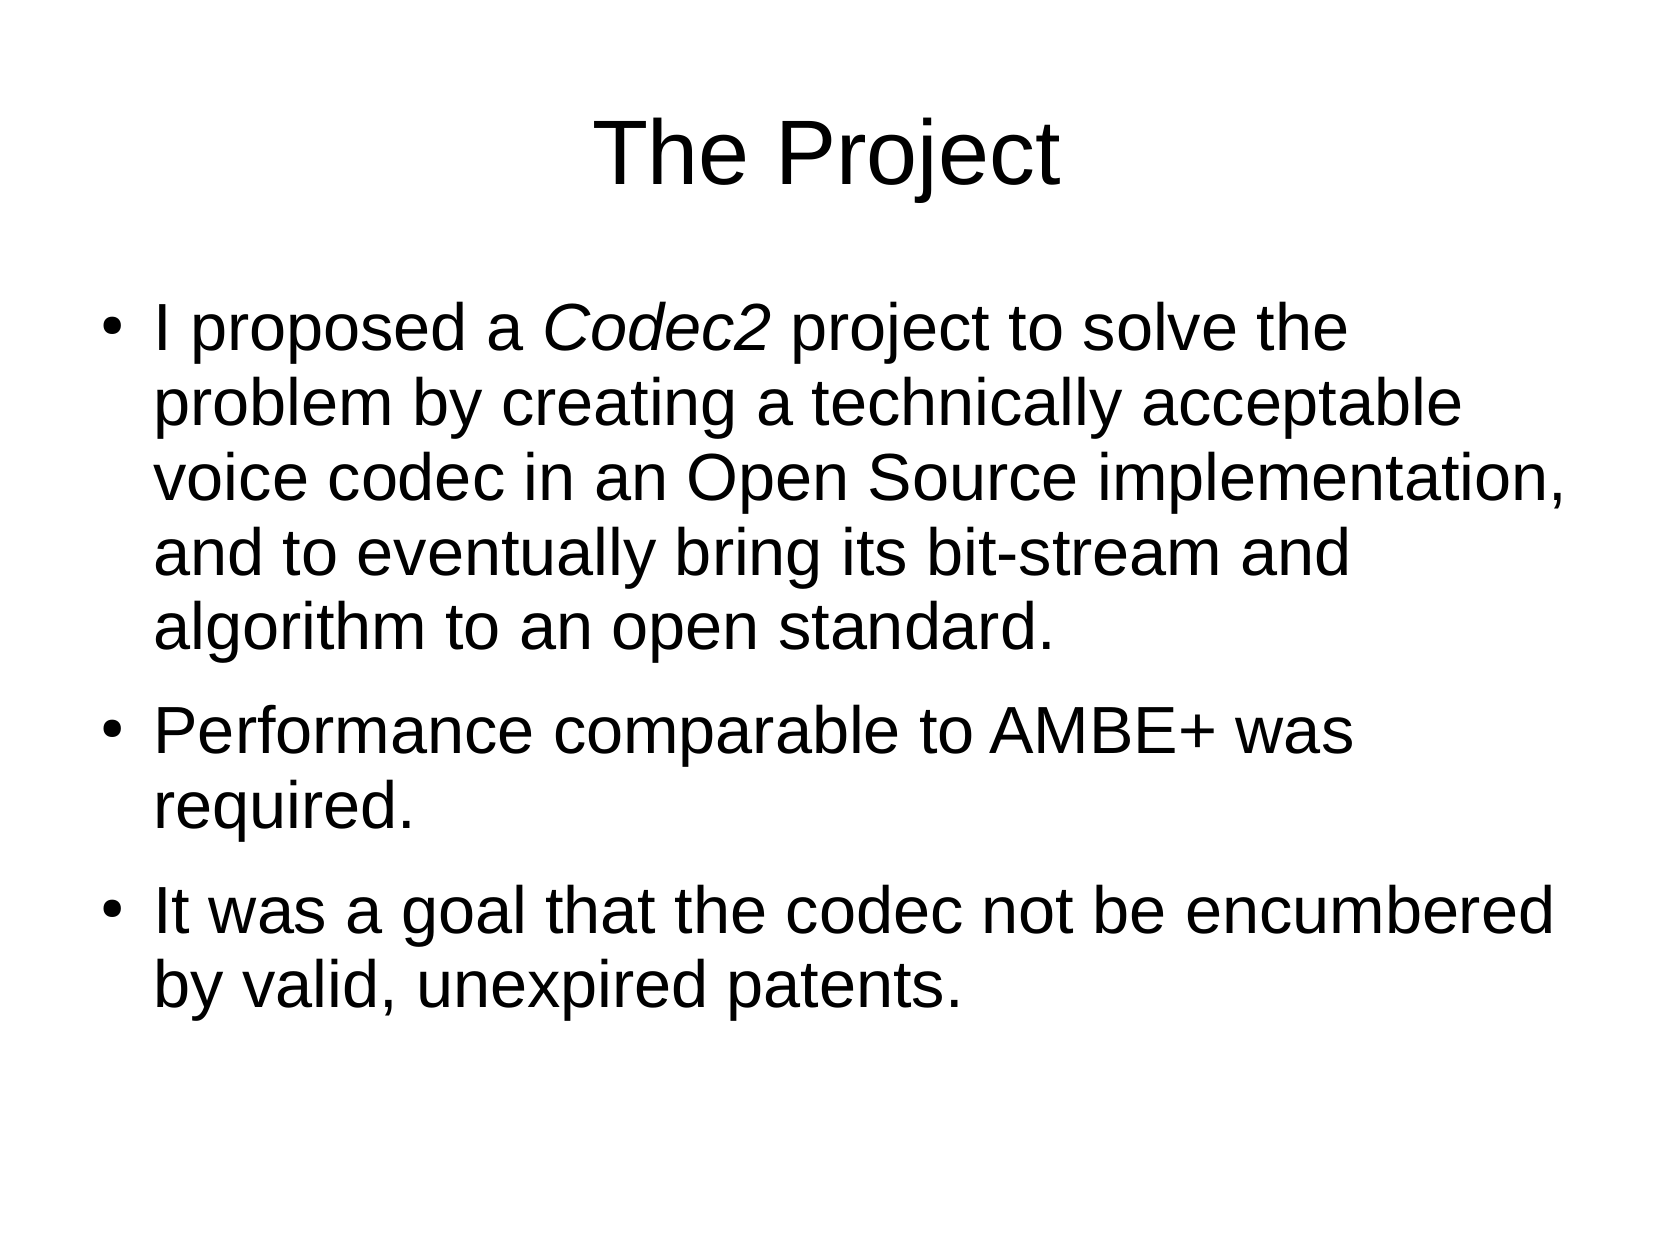

# The Project
I proposed a Codec2 project to solve the problem by creating a technically acceptable voice codec in an Open Source implementation, and to eventually bring its bit-stream and algorithm to an open standard.
Performance comparable to AMBE+ was required.
It was a goal that the codec not be encumbered by valid, unexpired patents.